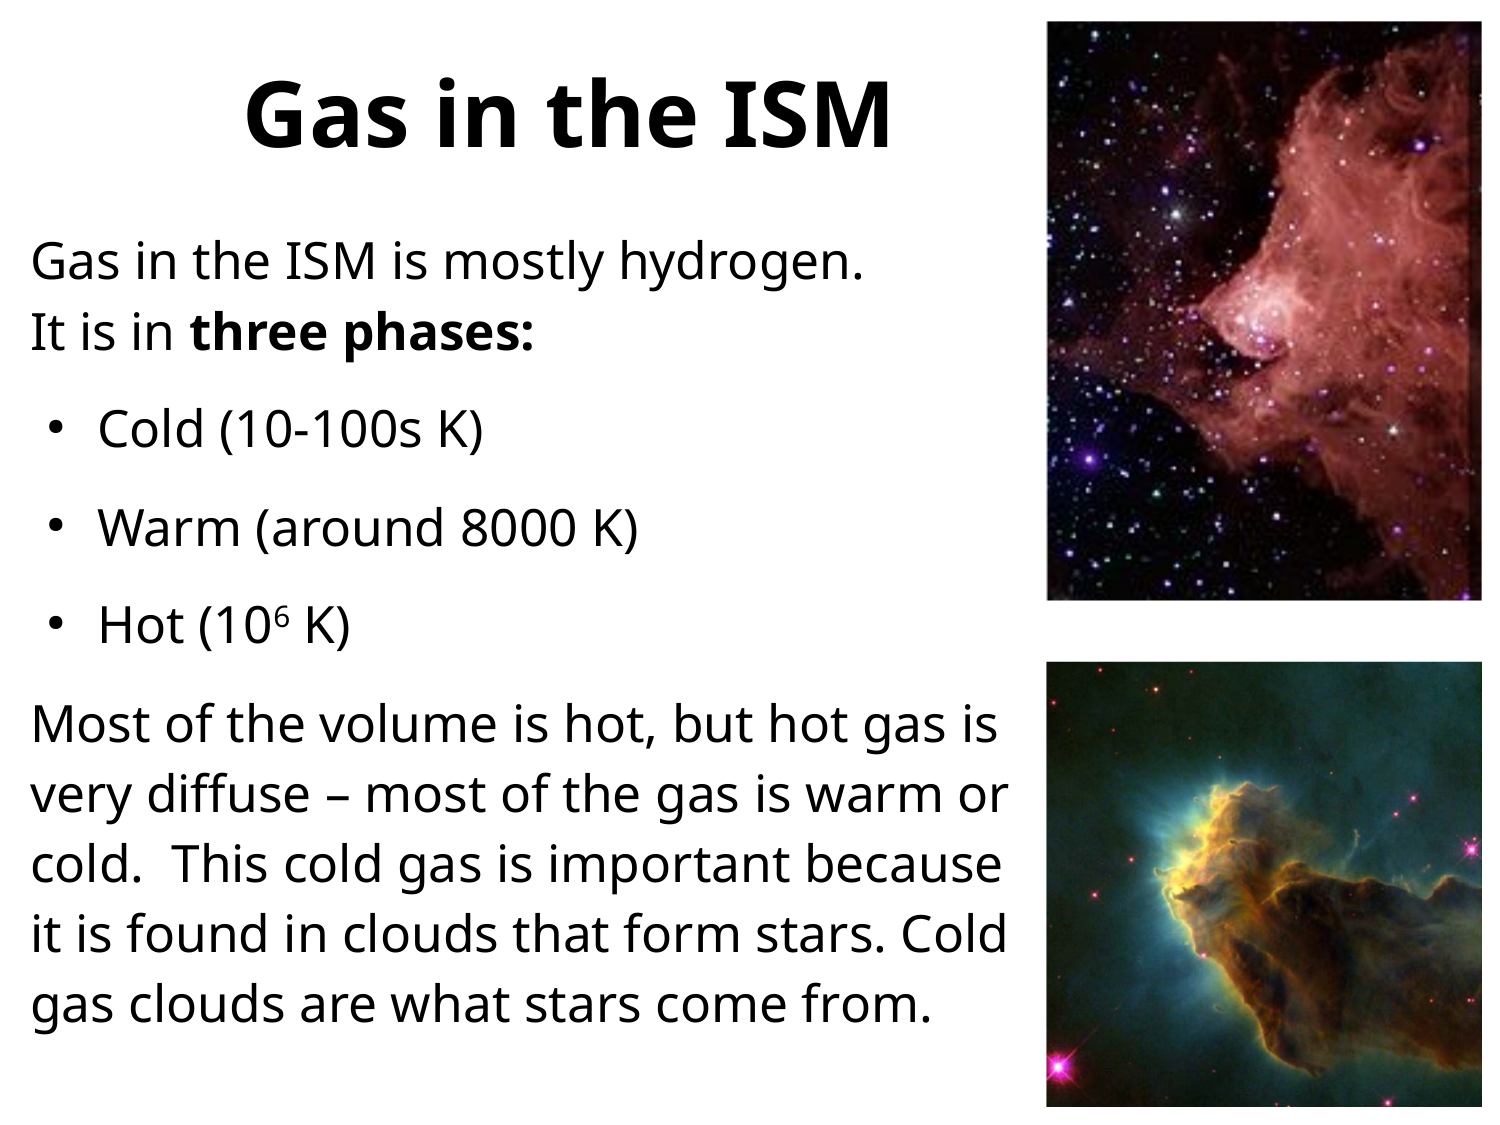

# Gas in the ISM
Gas in the ISM is mostly hydrogen.
It is in three phases:
Cold (10-100s K)
Warm (around 8000 K)
Hot (106 K)
Most of the volume is hot, but hot gas is very diffuse – most of the gas is warm or cold. This cold gas is important because it is found in clouds that form stars. Cold gas clouds are what stars come from.